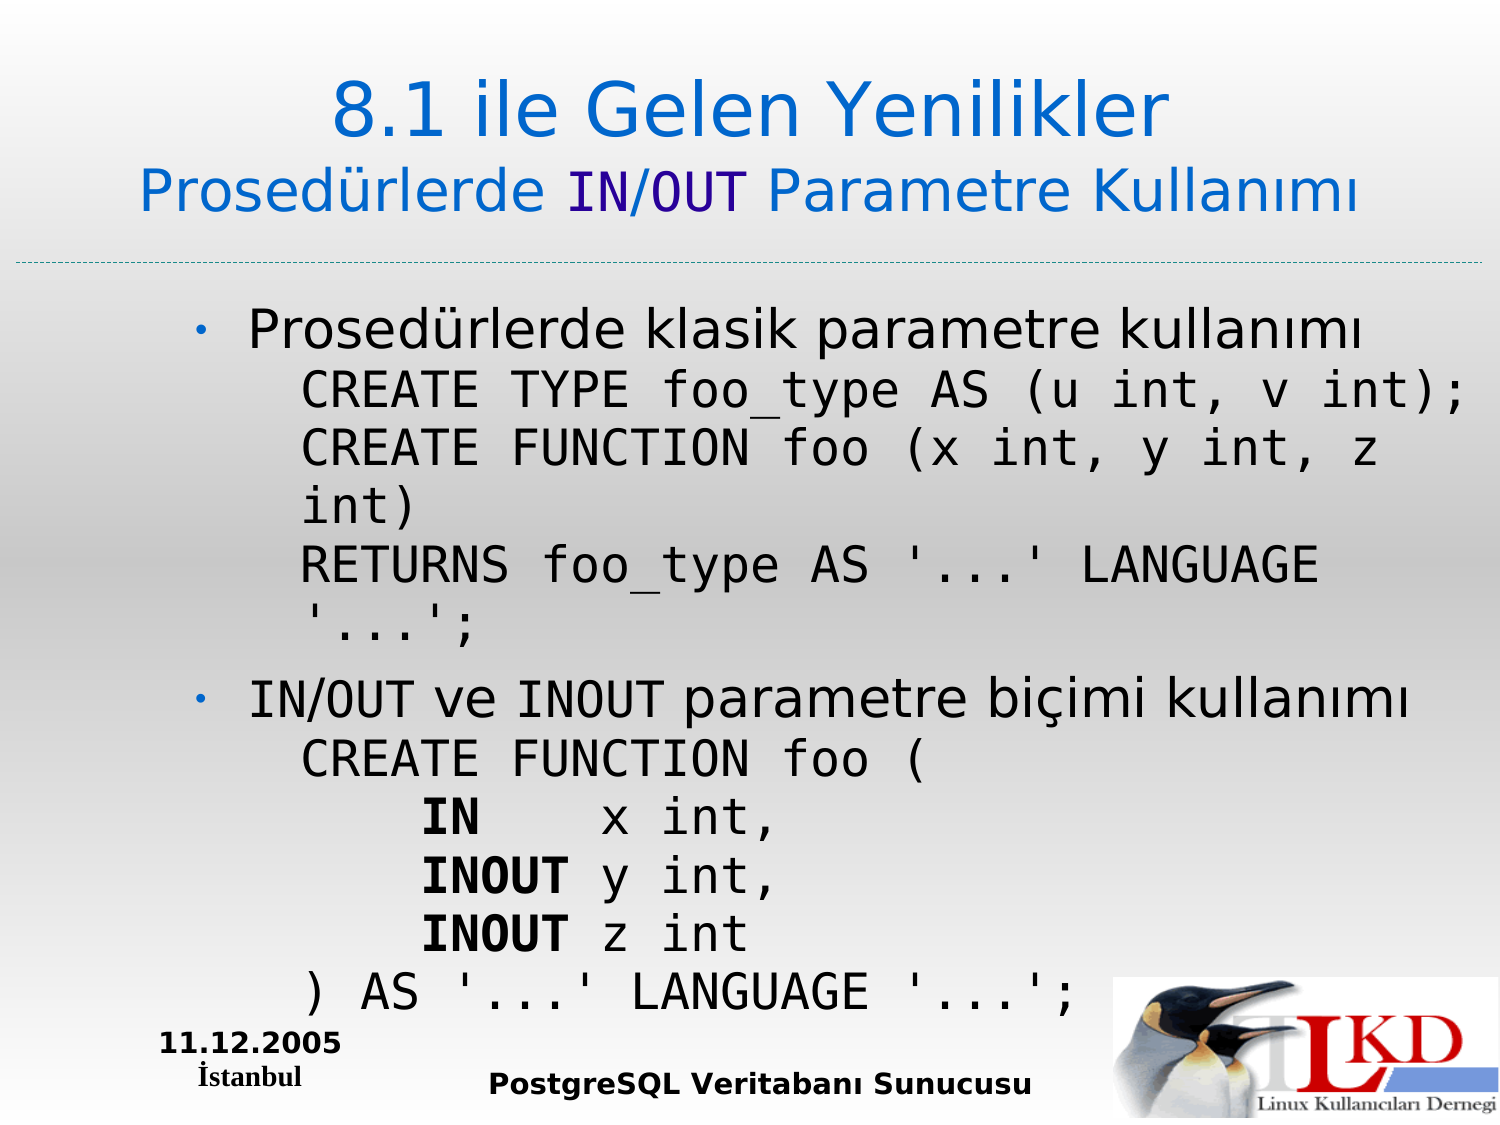

# 8.1 ile Gelen Yenilikler Prosedürlerde IN/OUT Parametre Kullanımı
Prosedürlerde klasik parametre kullanımı
CREATE TYPE foo_type AS (u int, v int);
CREATE FUNCTION foo (x int, y int, z int)
RETURNS foo_type AS '...' LANGUAGE '...';
IN/OUT ve INOUT parametre biçimi kullanımı
CREATE FUNCTION foo (
 IN x int,
 INOUT y int,
 INOUT z int
) AS '...' LANGUAGE '...';